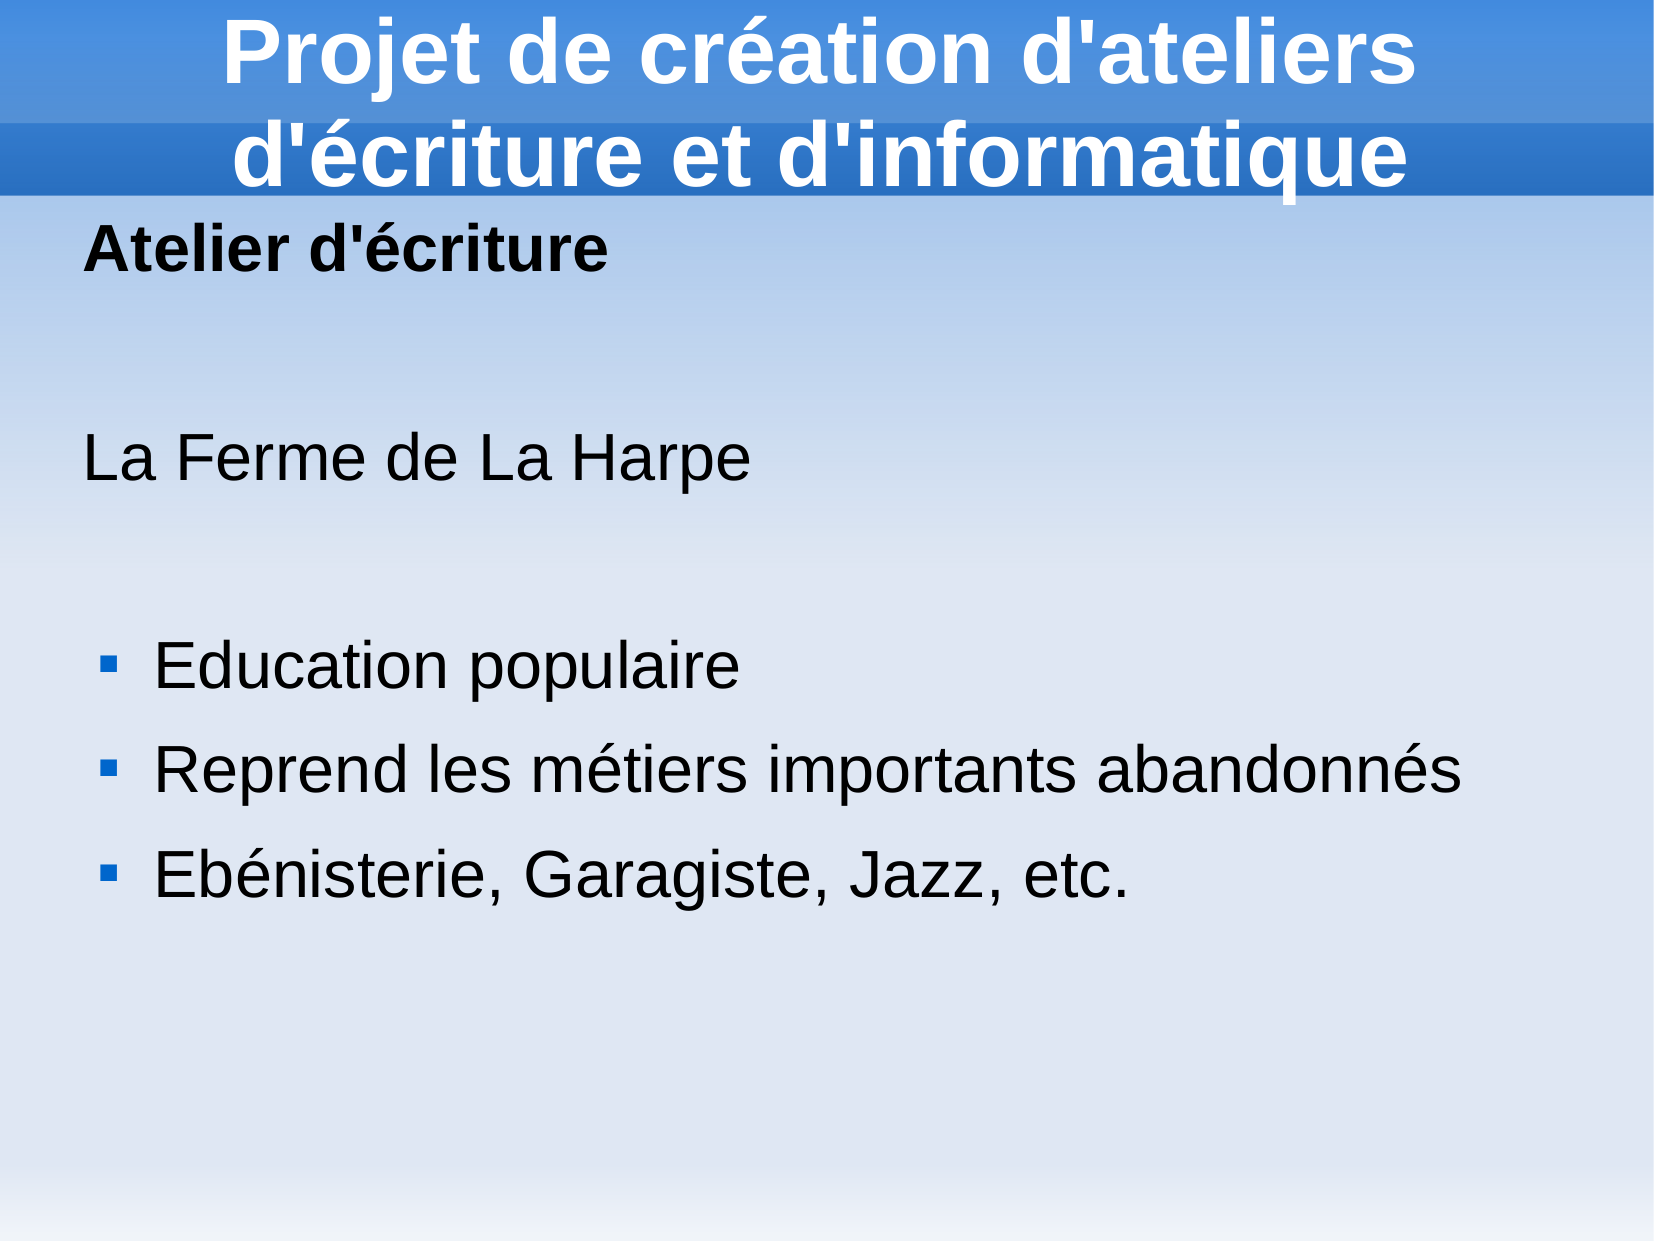

# Projet de création d'ateliers d'écriture et d'informatique
Atelier d'écriture
La Ferme de La Harpe
Education populaire
Reprend les métiers importants abandonnés
Ebénisterie, Garagiste, Jazz, etc.